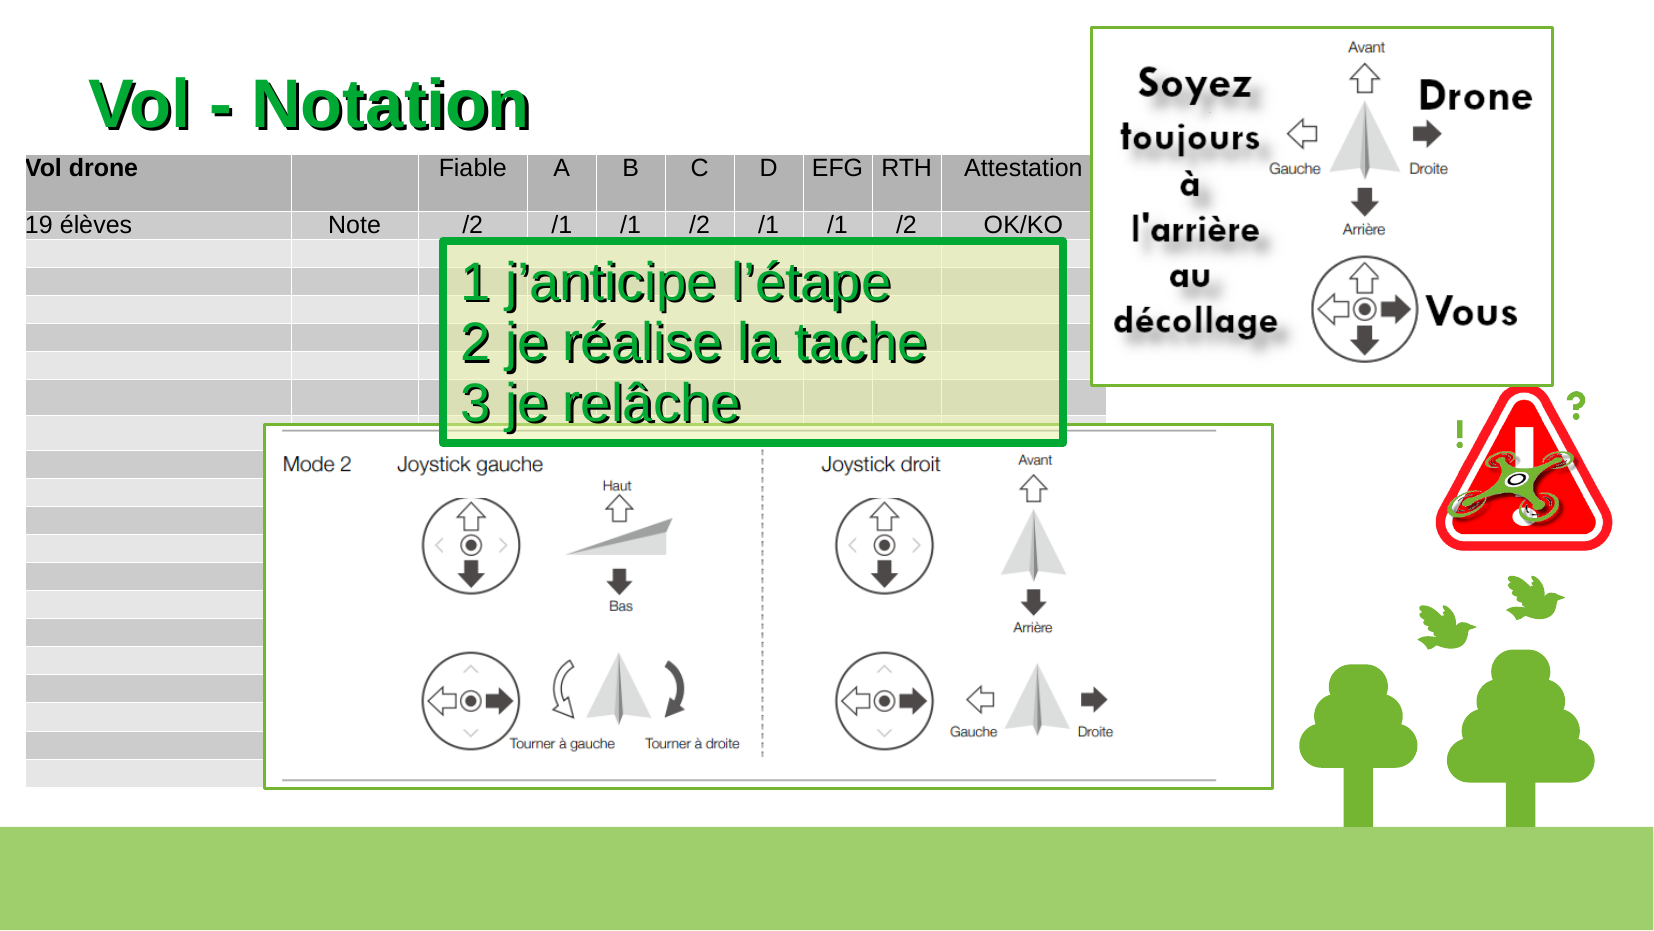

# Vol - Notation
| Vol drone | | Fiable | A | B | C | D | EFG | RTH | Attestation |
| --- | --- | --- | --- | --- | --- | --- | --- | --- | --- |
| 19 élèves | Note | /2 | /1 | /1 | /2 | /1 | /1 | /2 | OK/KO |
| | | | | | | | | | |
| | | | | | | | | | |
| | | | | | | | | | |
| | | | | | | | | | |
| | | | | | | | | | |
| | | | | | | | | | |
| | | | | | | | | | |
| | | | | | | | | | |
| | | | | | | | | | |
| | | | | | | | | | |
| | | | | | | | | | |
| | | | | | | | | | |
| | | | | | | | | | |
| | | | | | | | | | |
| | | | | | | | | | |
| | | | | | | | | | |
| | | | | | | | | | |
| | | | | | | | | | |
| | | | | | | | | | |
1 j’anticipe l’étape
2 je réalise la tache
3 je relâche